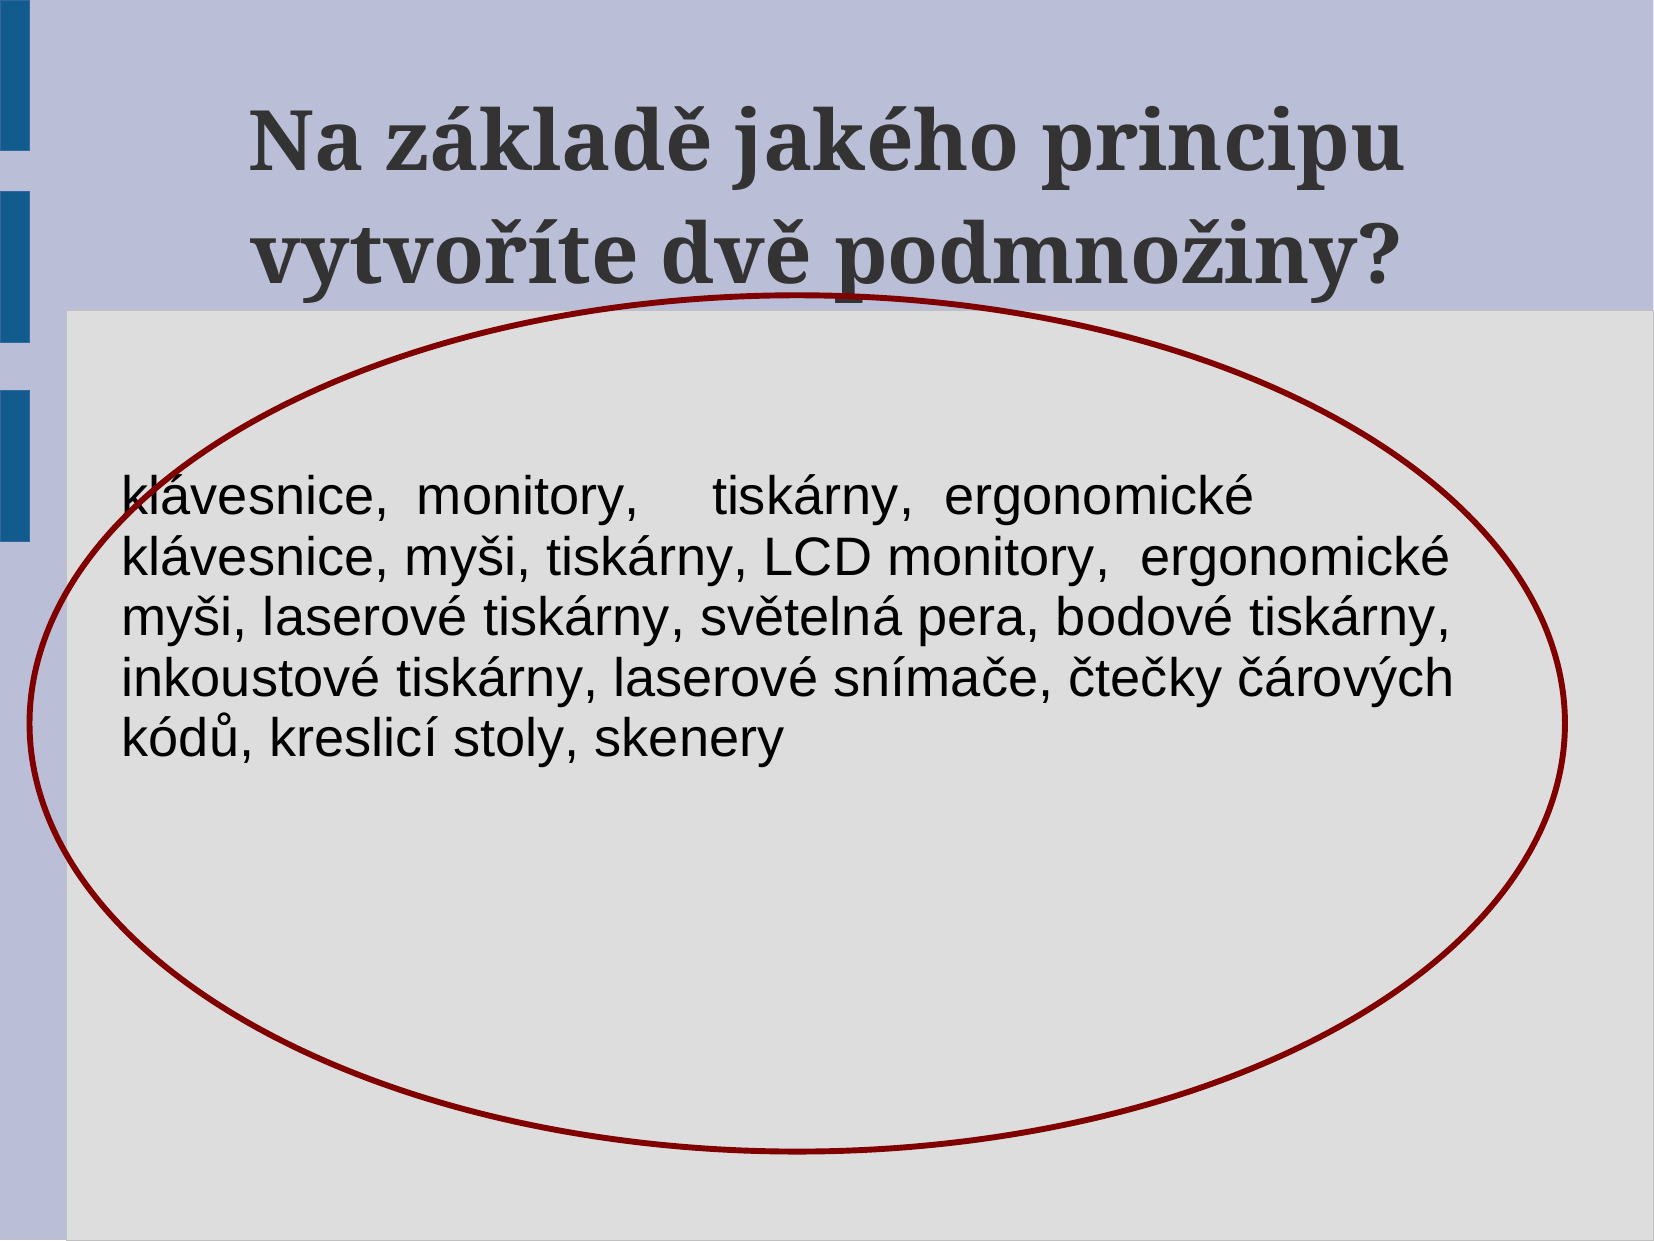

# Na základě jakého principu vytvoříte dvě podmnožiny?
klávesnice,	monitory,	tiskárny, ergonomické klávesnice, myši, tiskárny, LCD monitory, ergonomické myši, laserové tiskárny, světelná pera, bodové tiskárny, inkoustové tiskárny, laserové snímače, čtečky čárových kódů, kreslicí stoly, skenery